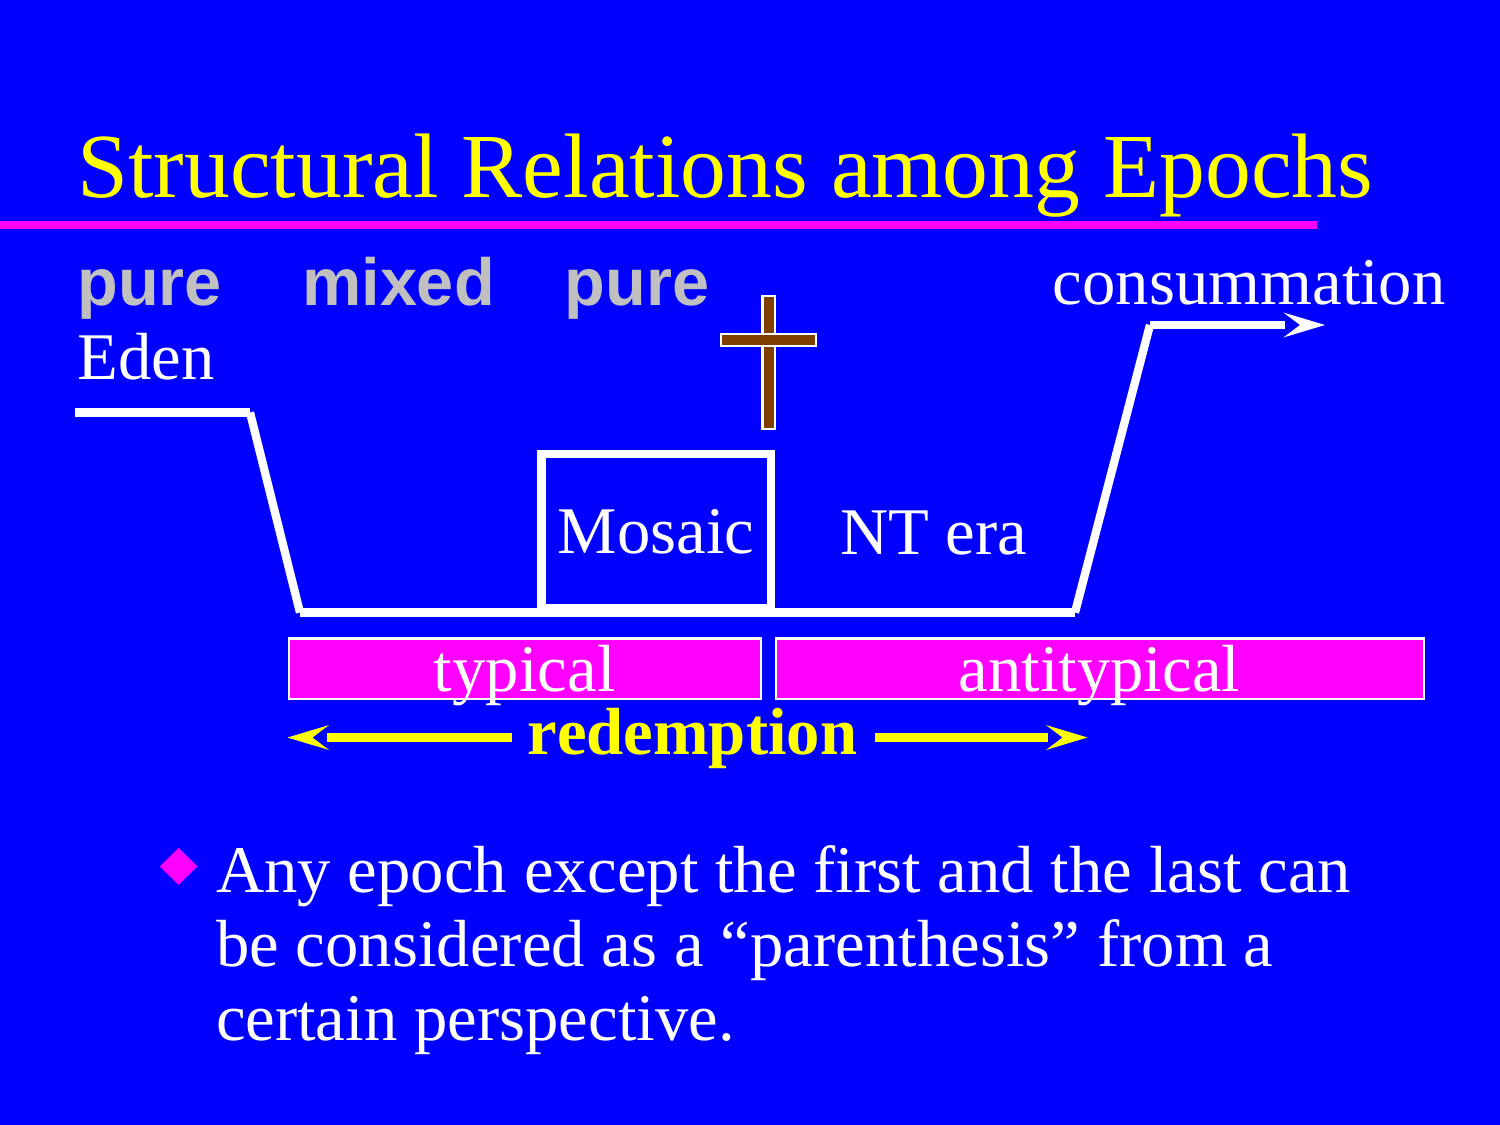

# Structural Relations among Epochs
pure
mixed
pure
consummation
Eden
Mosaic
NT era
typical
antitypical
redemption
Any epoch except the first and the last can be considered as a “parenthesis” from a certain perspective.